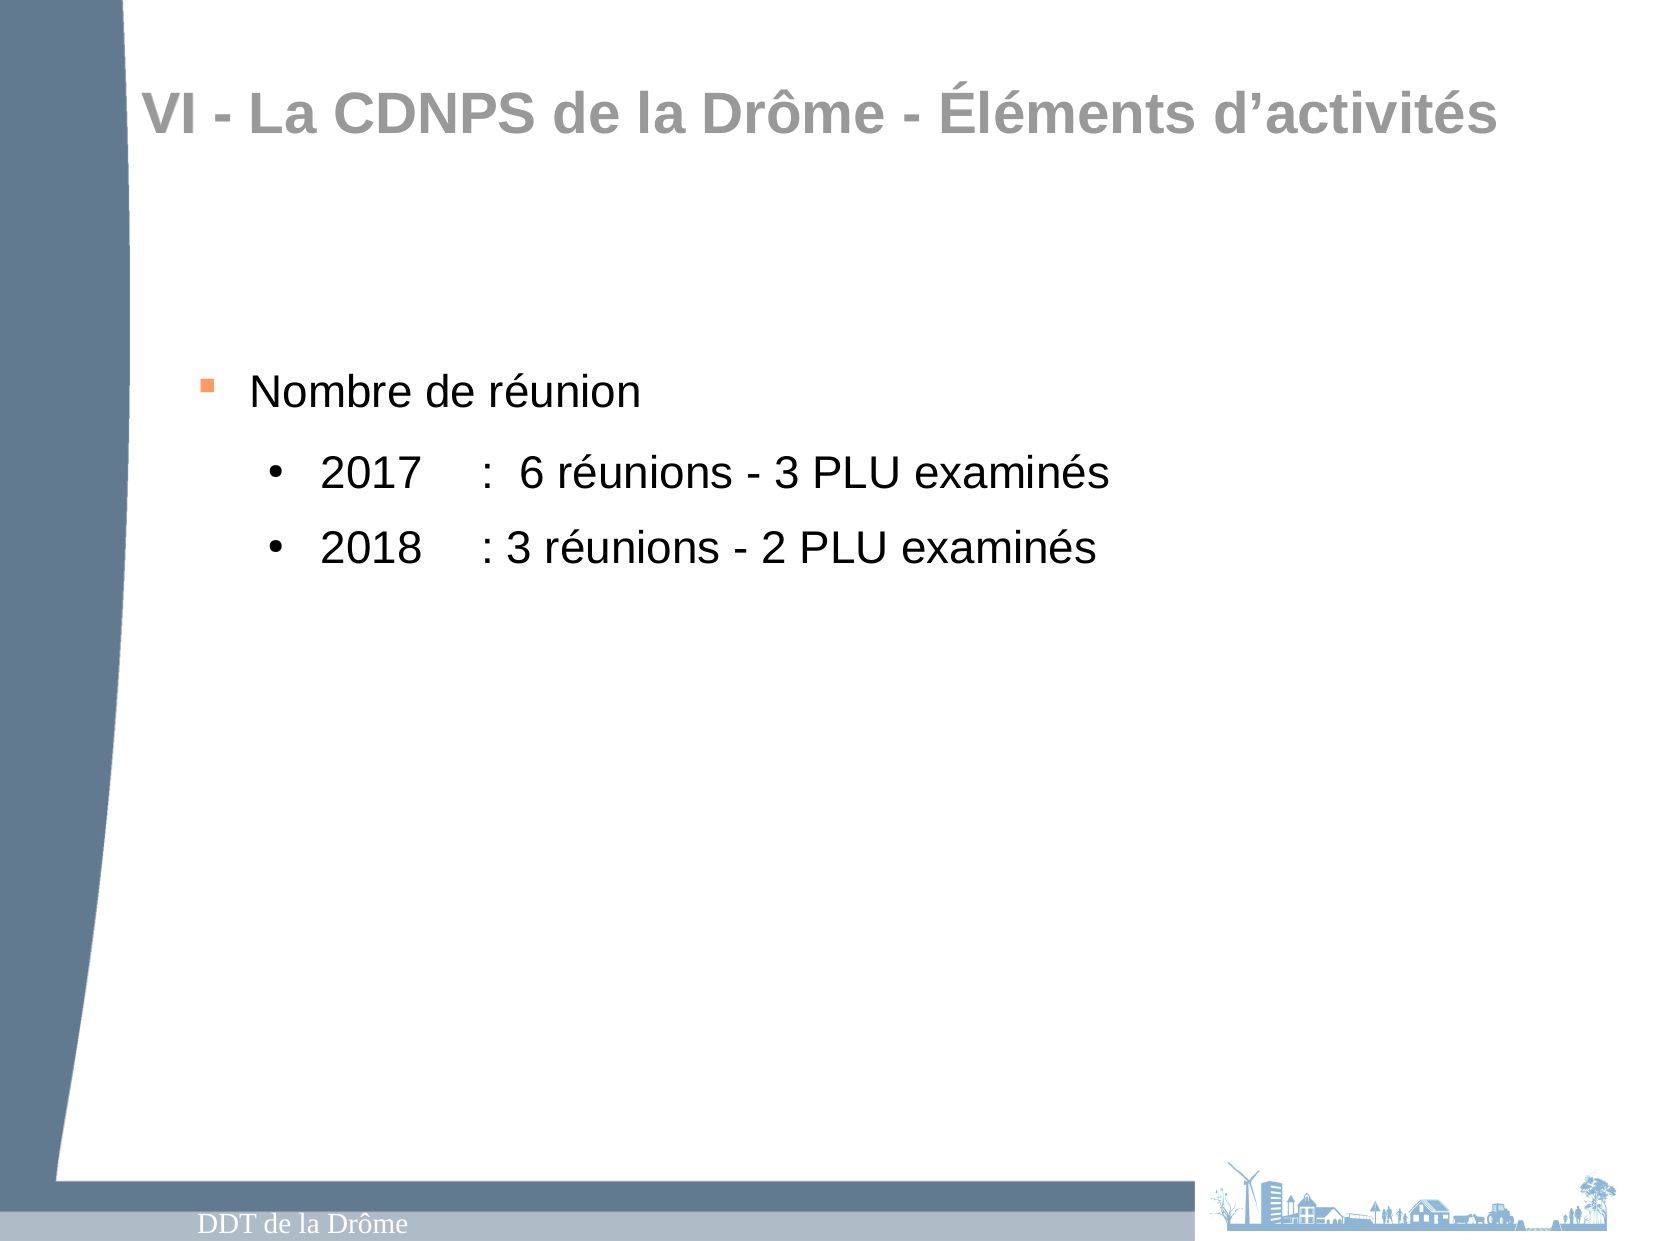

VI - La CDNPS de la Drôme - Éléments d’activités
# Nombre de réunion
2017	 : 6 réunions - 3 PLU examinés
2018	 : 3 réunions - 2 PLU examinés
 DDT de la Drôme